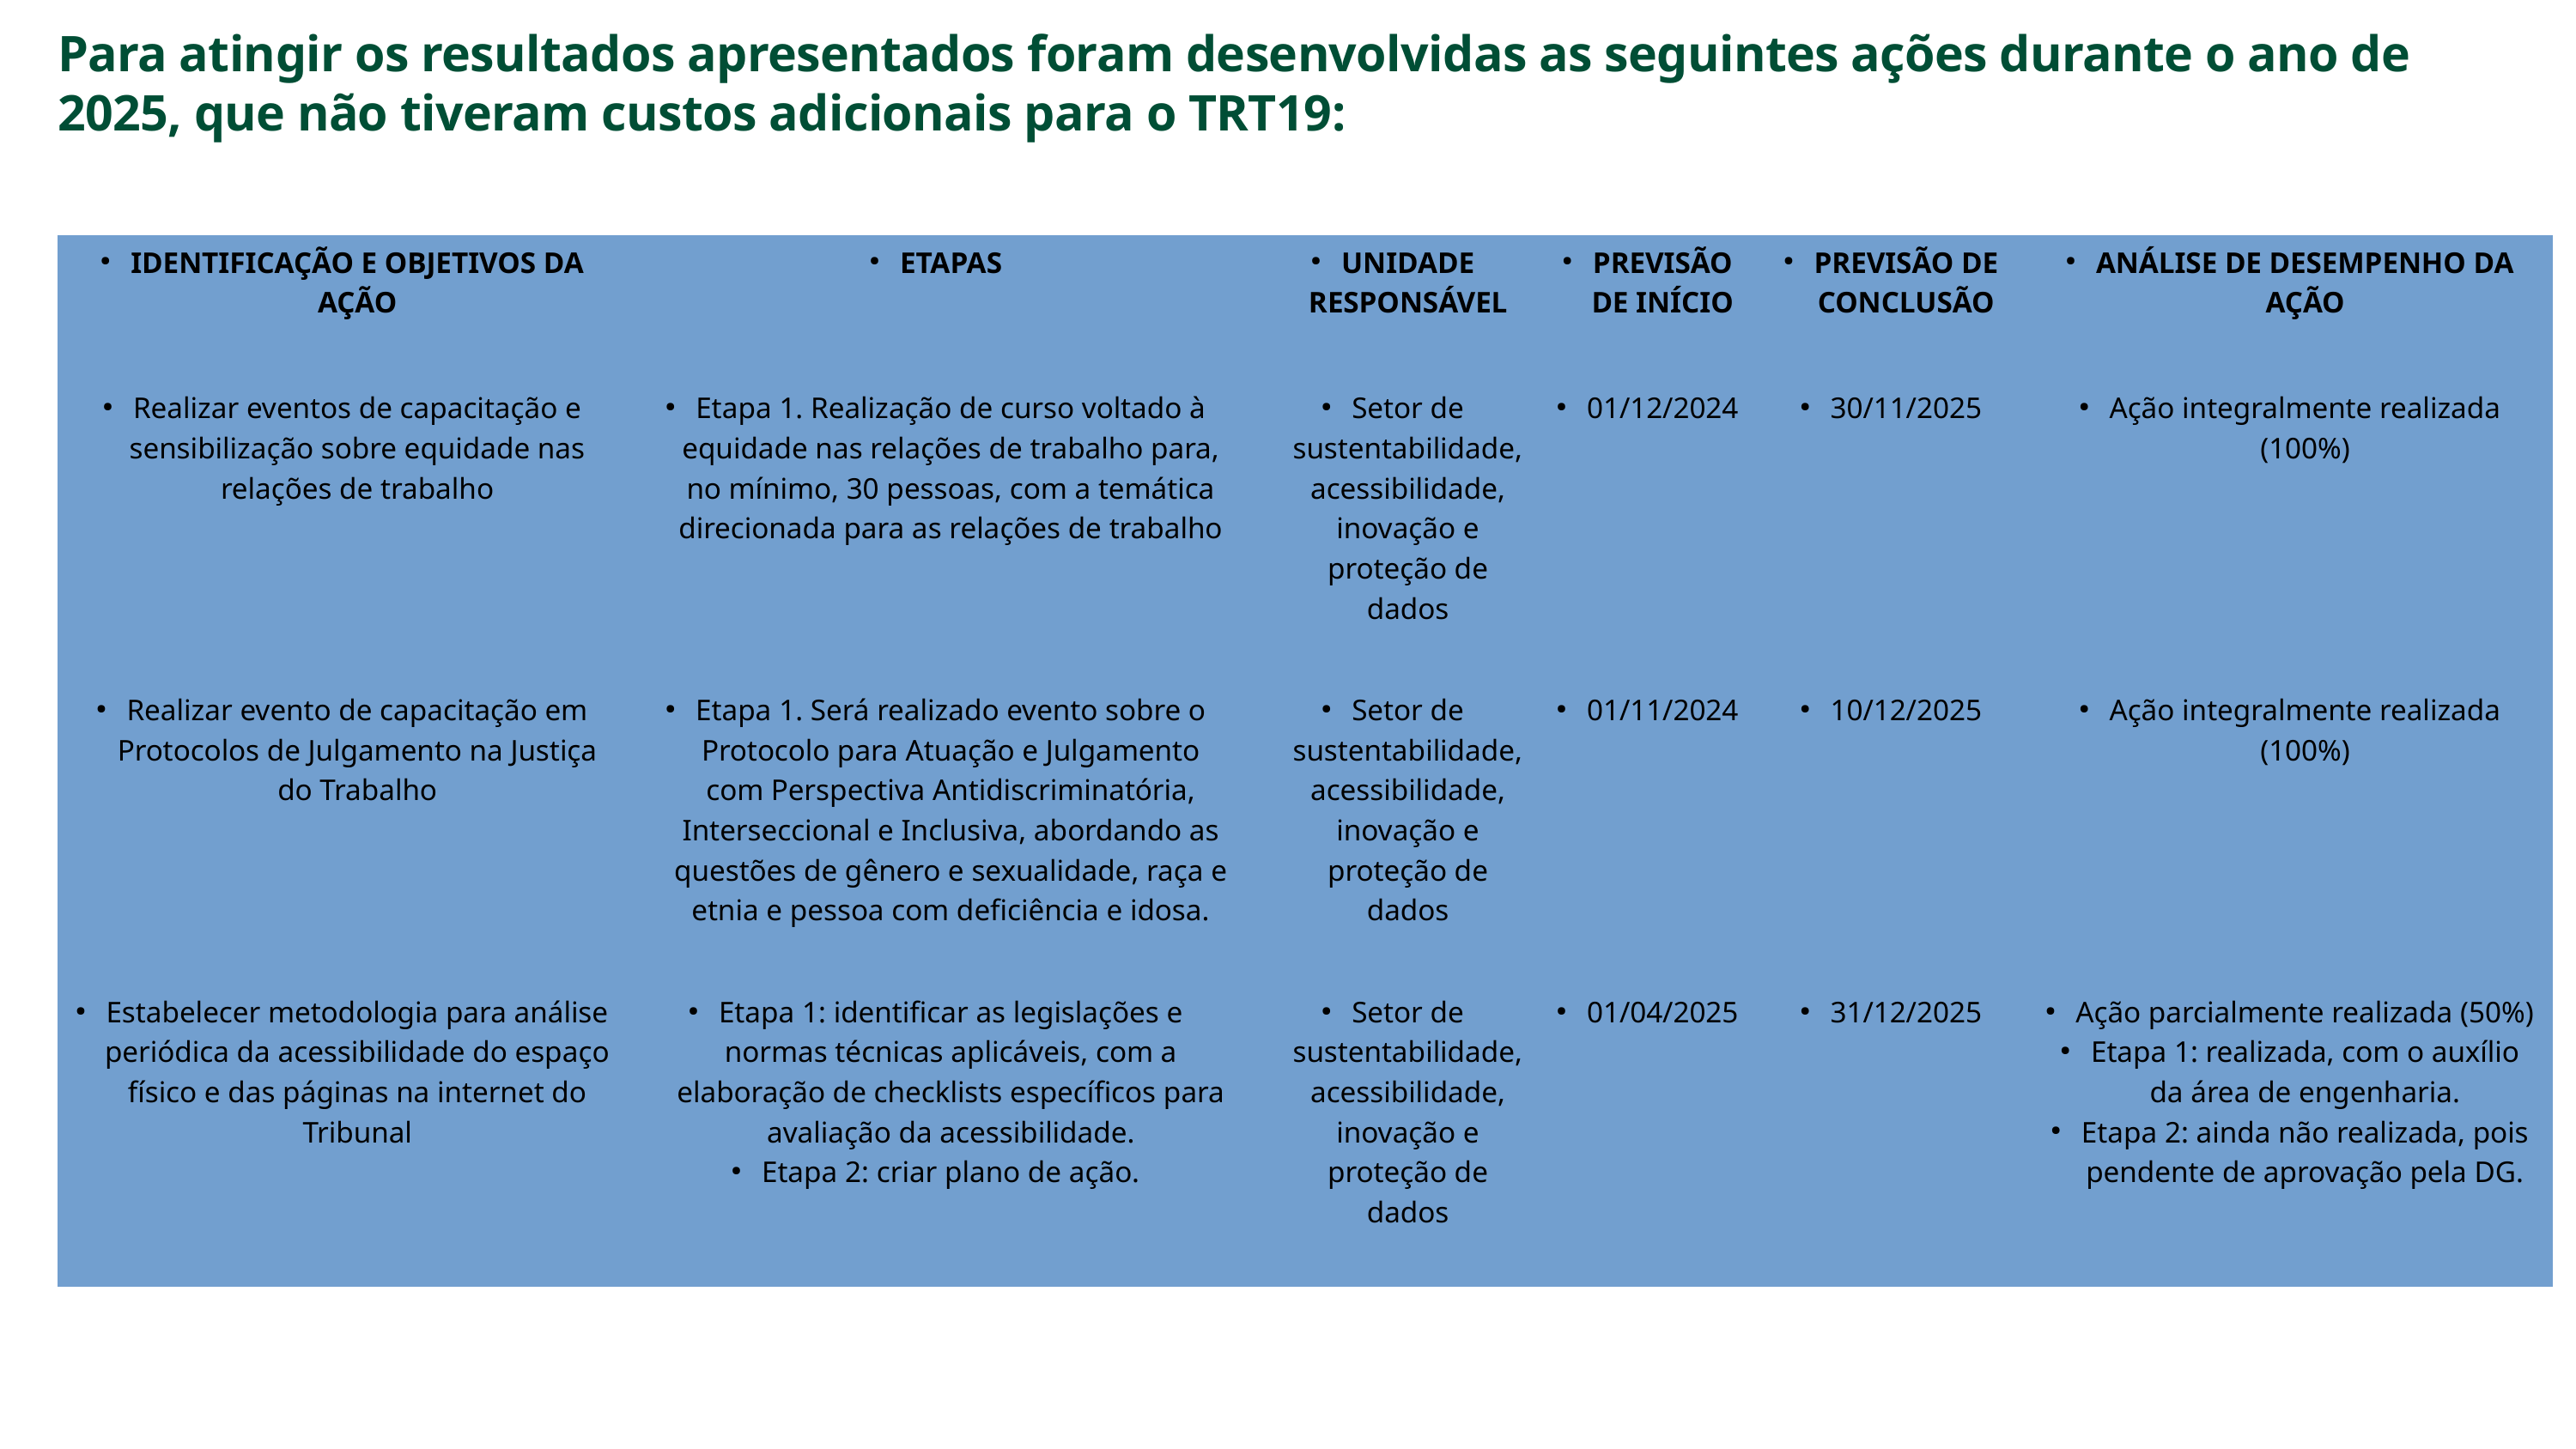

Para atingir os resultados apresentados foram desenvolvidas as seguintes ações durante o ano de 2025, que não tiveram custos adicionais para o TRT19:
| IDENTIFICAÇÃO E OBJETIVOS DA AÇÃO | ETAPAS | UNIDADE RESPONSÁVEL | PREVISÃO DE INÍCIO | PREVISÃO DE CONCLUSÃO | ANÁLISE DE DESEMPENHO DA AÇÃO |
| --- | --- | --- | --- | --- | --- |
| Realizar eventos de capacitação e sensibilização sobre equidade nas relações de trabalho | Etapa 1. Realização de curso voltado à equidade nas relações de trabalho para, no mínimo, 30 pessoas, com a temática direcionada para as relações de trabalho | Setor de sustentabilidade, acessibilidade, inovação e proteção de dados | 01/12/2024 | 30/11/2025 | Ação integralmente realizada (100%) |
| Realizar evento de capacitação em Protocolos de Julgamento na Justiça do Trabalho | Etapa 1. Será realizado evento sobre o Protocolo para Atuação e Julgamento com Perspectiva Antidiscriminatória, Interseccional e Inclusiva, abordando as questões de gênero e sexualidade, raça e etnia e pessoa com deficiência e idosa. | Setor de sustentabilidade, acessibilidade, inovação e proteção de dados | 01/11/2024 | 10/12/2025 | Ação integralmente realizada (100%) |
| Estabelecer metodologia para análise periódica da acessibilidade do espaço físico e das páginas na internet do Tribunal | Etapa 1: identificar as legislações e normas técnicas aplicáveis, com a elaboração de checklists específicos para avaliação da acessibilidade. Etapa 2: criar plano de ação. | Setor de sustentabilidade, acessibilidade, inovação e proteção de dados | 01/04/2025 | 31/12/2025 | Ação parcialmente realizada (50%) Etapa 1: realizada, com o auxílio da área de engenharia. Etapa 2: ainda não realizada, pois pendente de aprovação pela DG. |